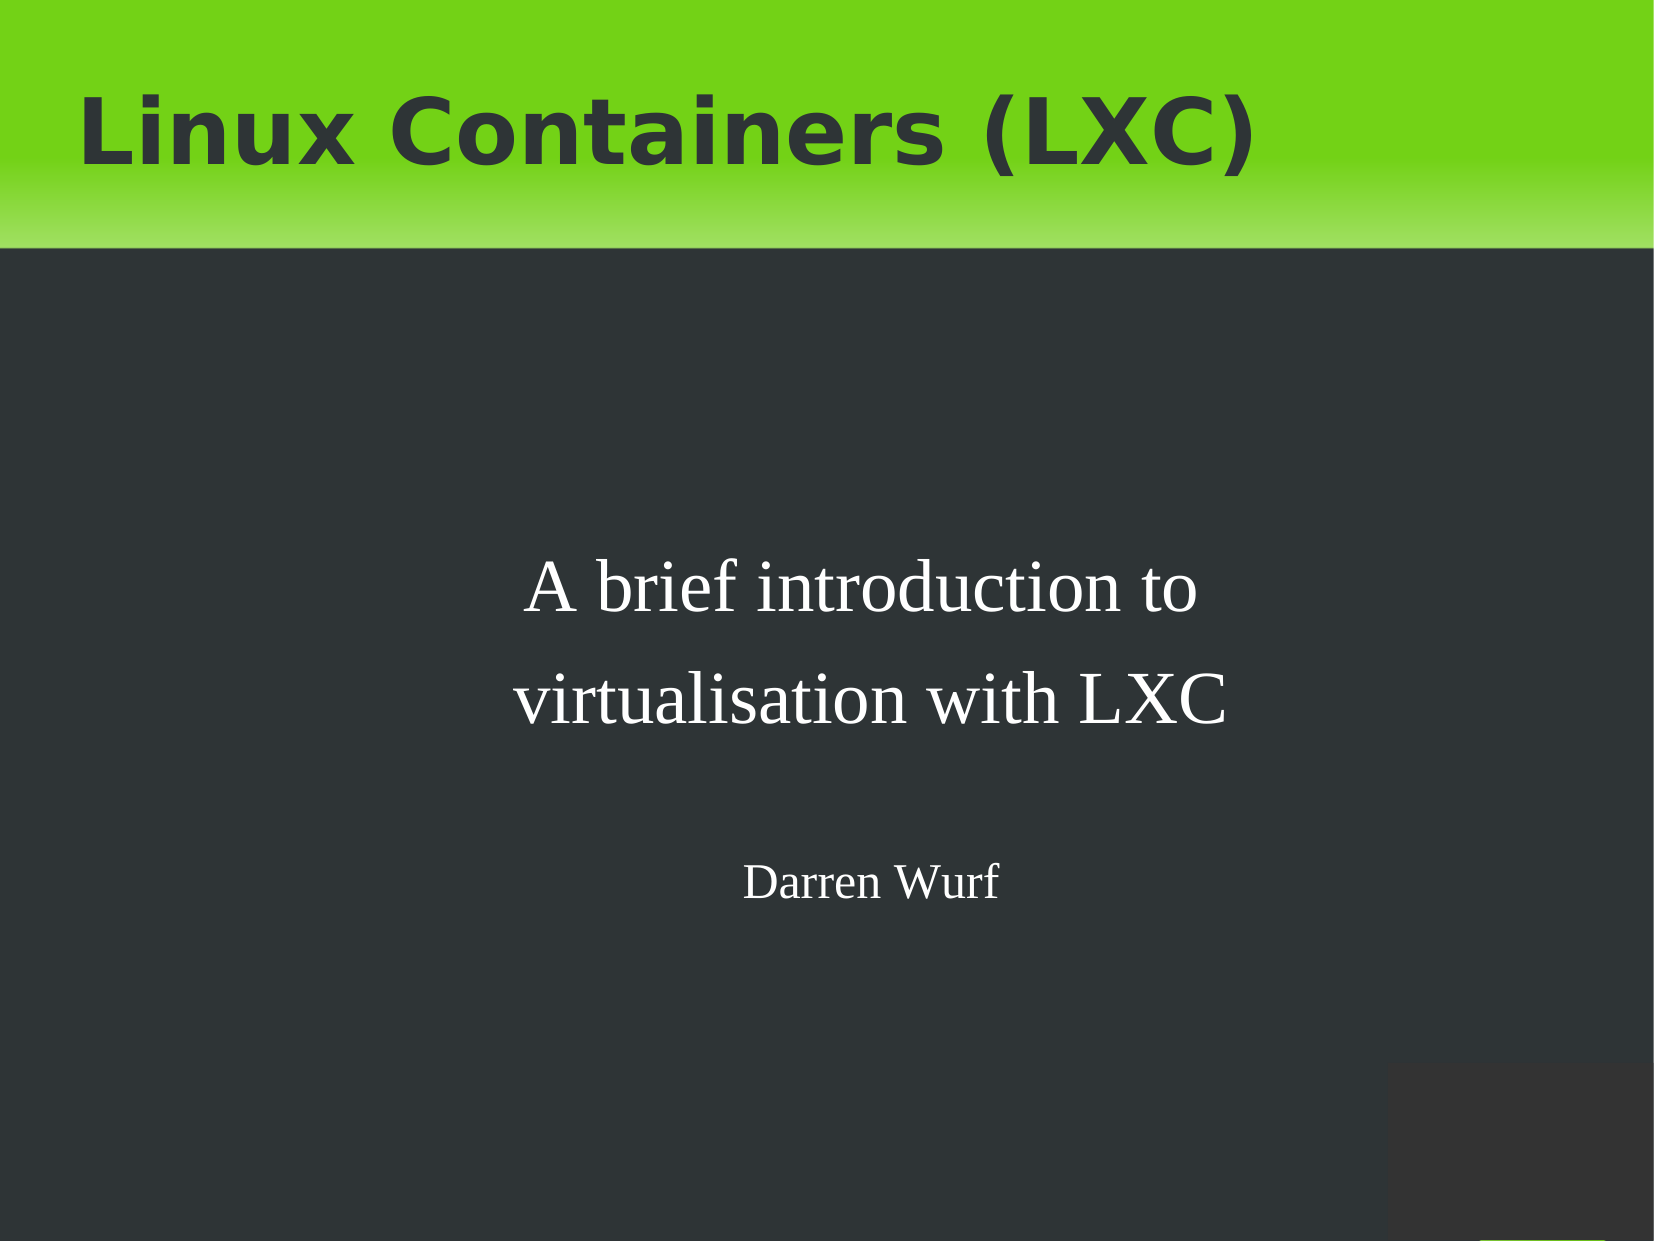

# Linux Containers (LXC)
A brief introduction to
virtualisation with LXC
Darren Wurf